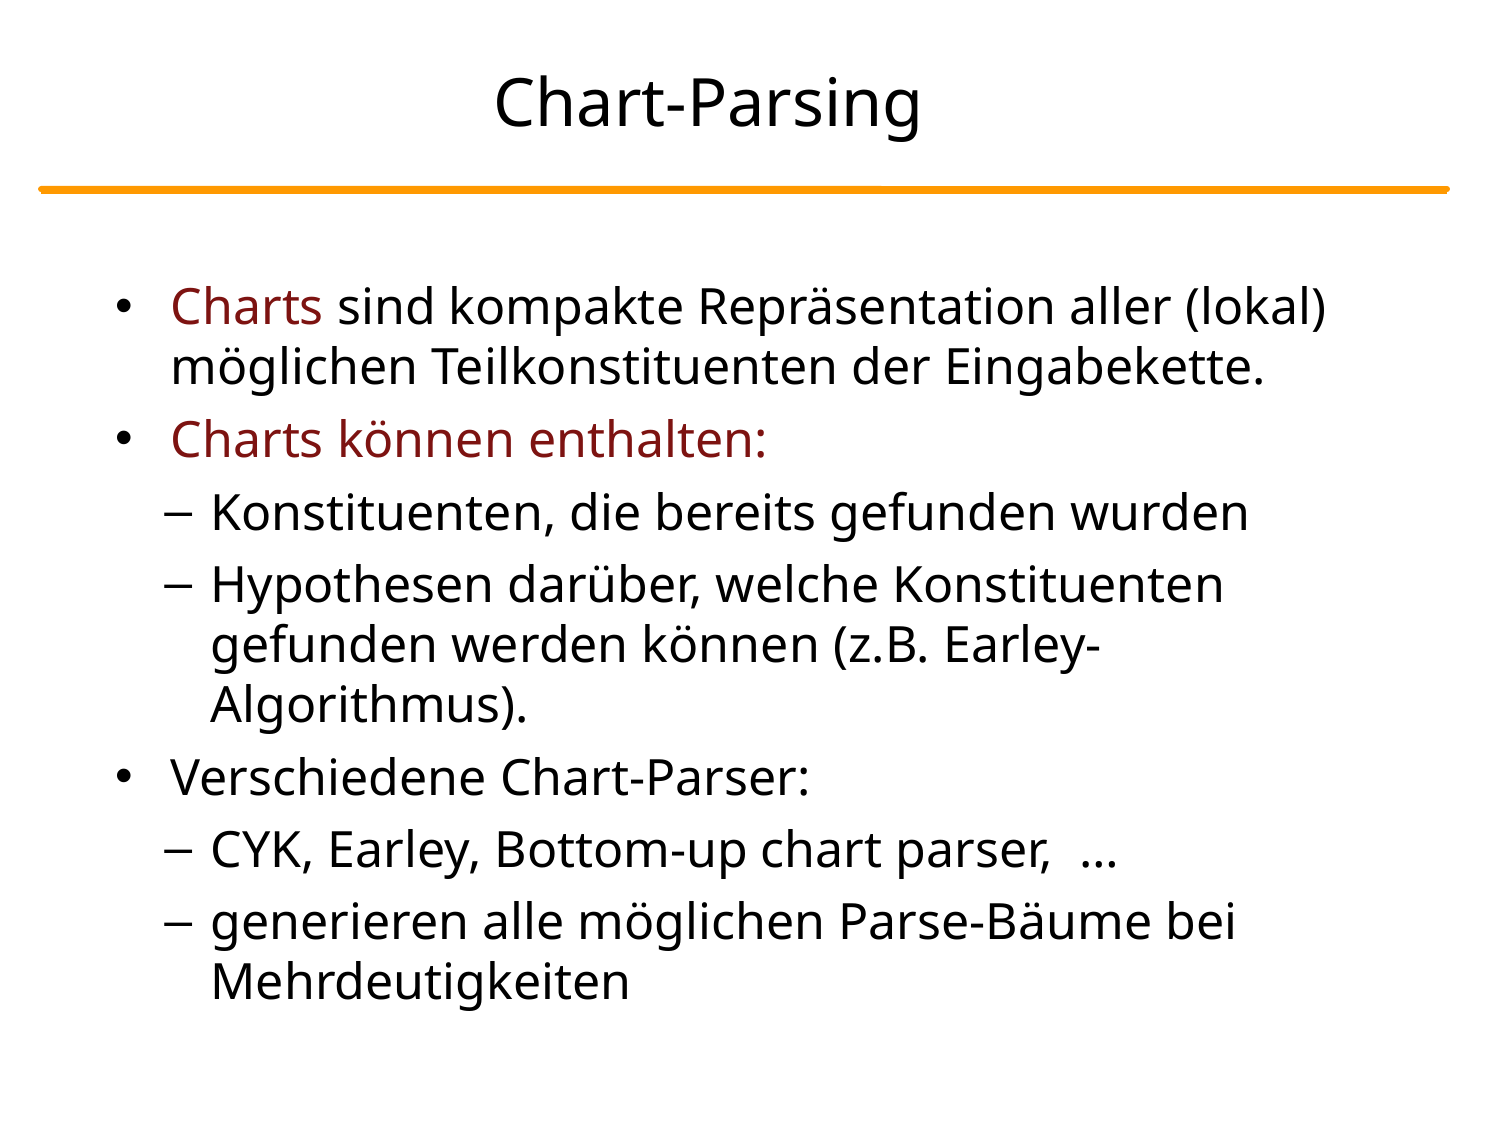

# Chart-Parsing
Charts sind kompakte Repräsentation aller (lokal) möglichen Teilkonstituenten der Eingabekette.
Charts können enthalten:
Konstituenten, die bereits gefunden wurden
Hypothesen darüber, welche Konstituenten gefunden werden können (z.B. Earley-Algorithmus).
Verschiedene Chart-Parser:
CYK, Earley, Bottom-up chart parser, …
generieren alle möglichen Parse-Bäume bei Mehrdeutigkeiten